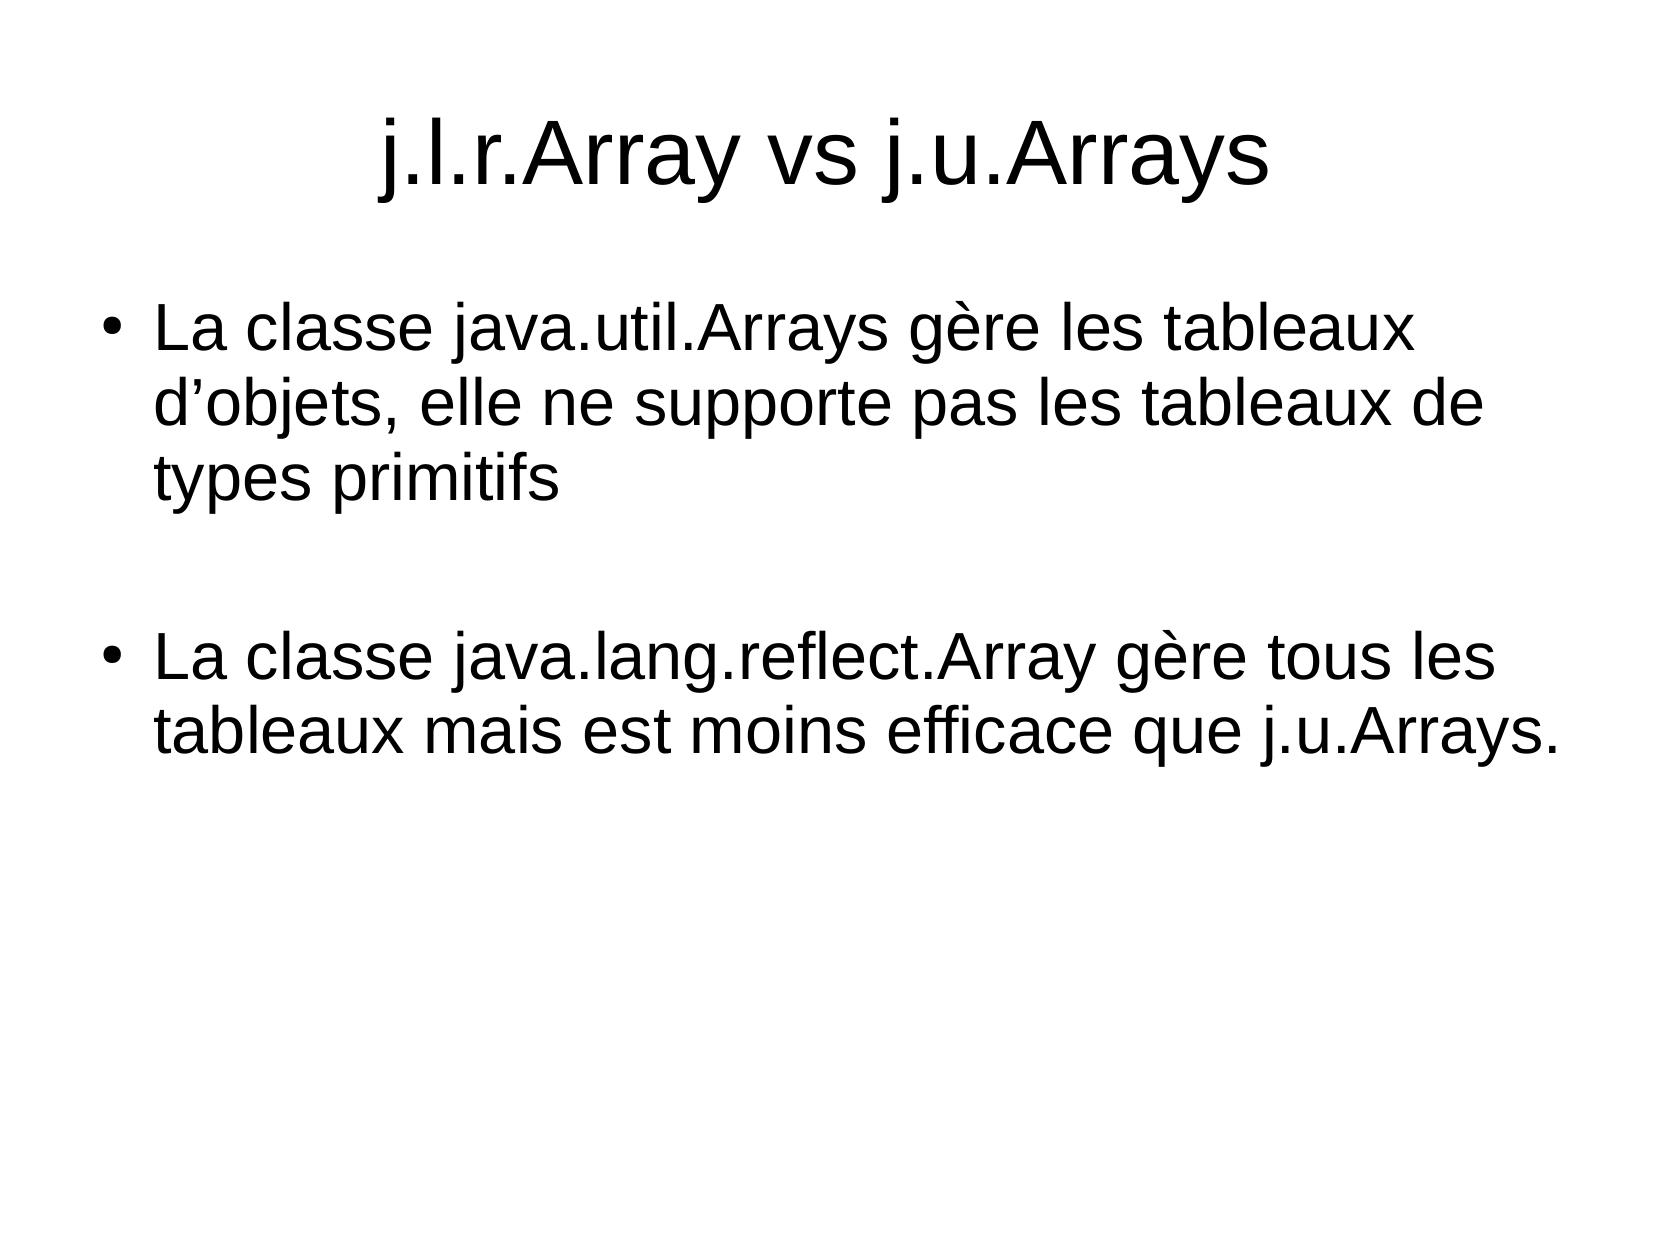

# j.l.r.Array vs j.u.Arrays
La classe java.util.Arrays gère les tableaux d’objets, elle ne supporte pas les tableaux de types primitifs
La classe java.lang.reflect.Array gère tous les tableaux mais est moins efficace que j.u.Arrays.